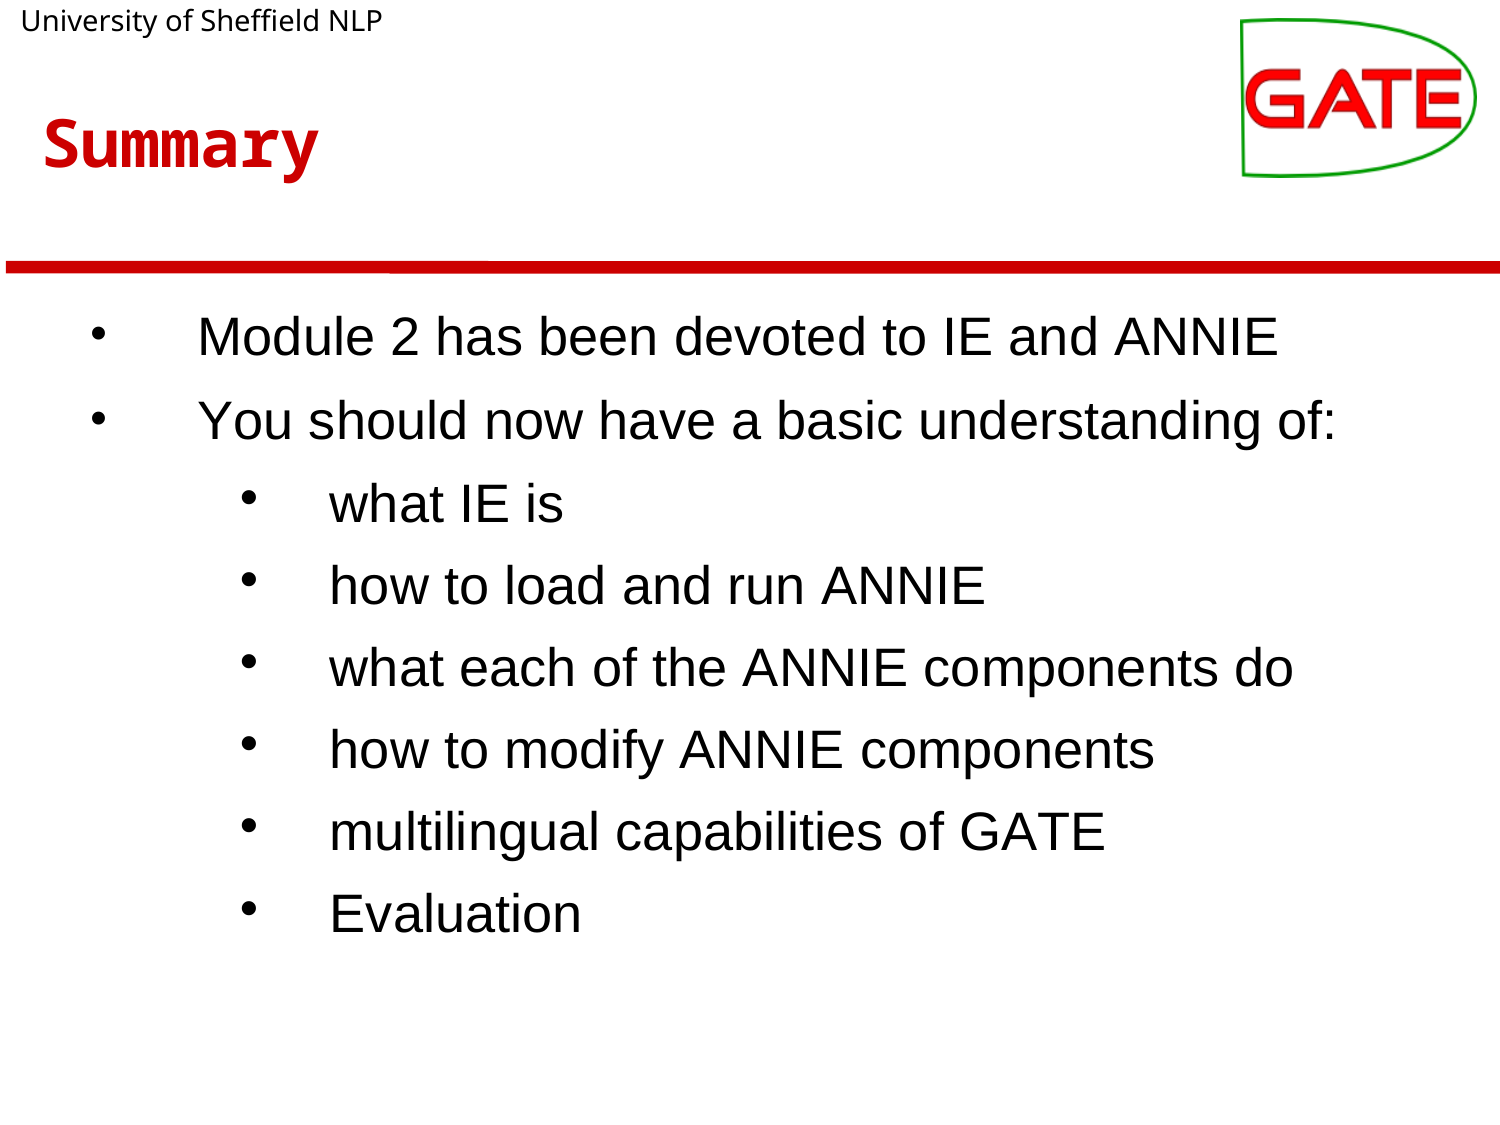

# Summary
Module 2 has been devoted to IE and ANNIE
You should now have a basic understanding of:
what IE is
how to load and run ANNIE
what each of the ANNIE components do
how to modify ANNIE components
multilingual capabilities of GATE
Evaluation